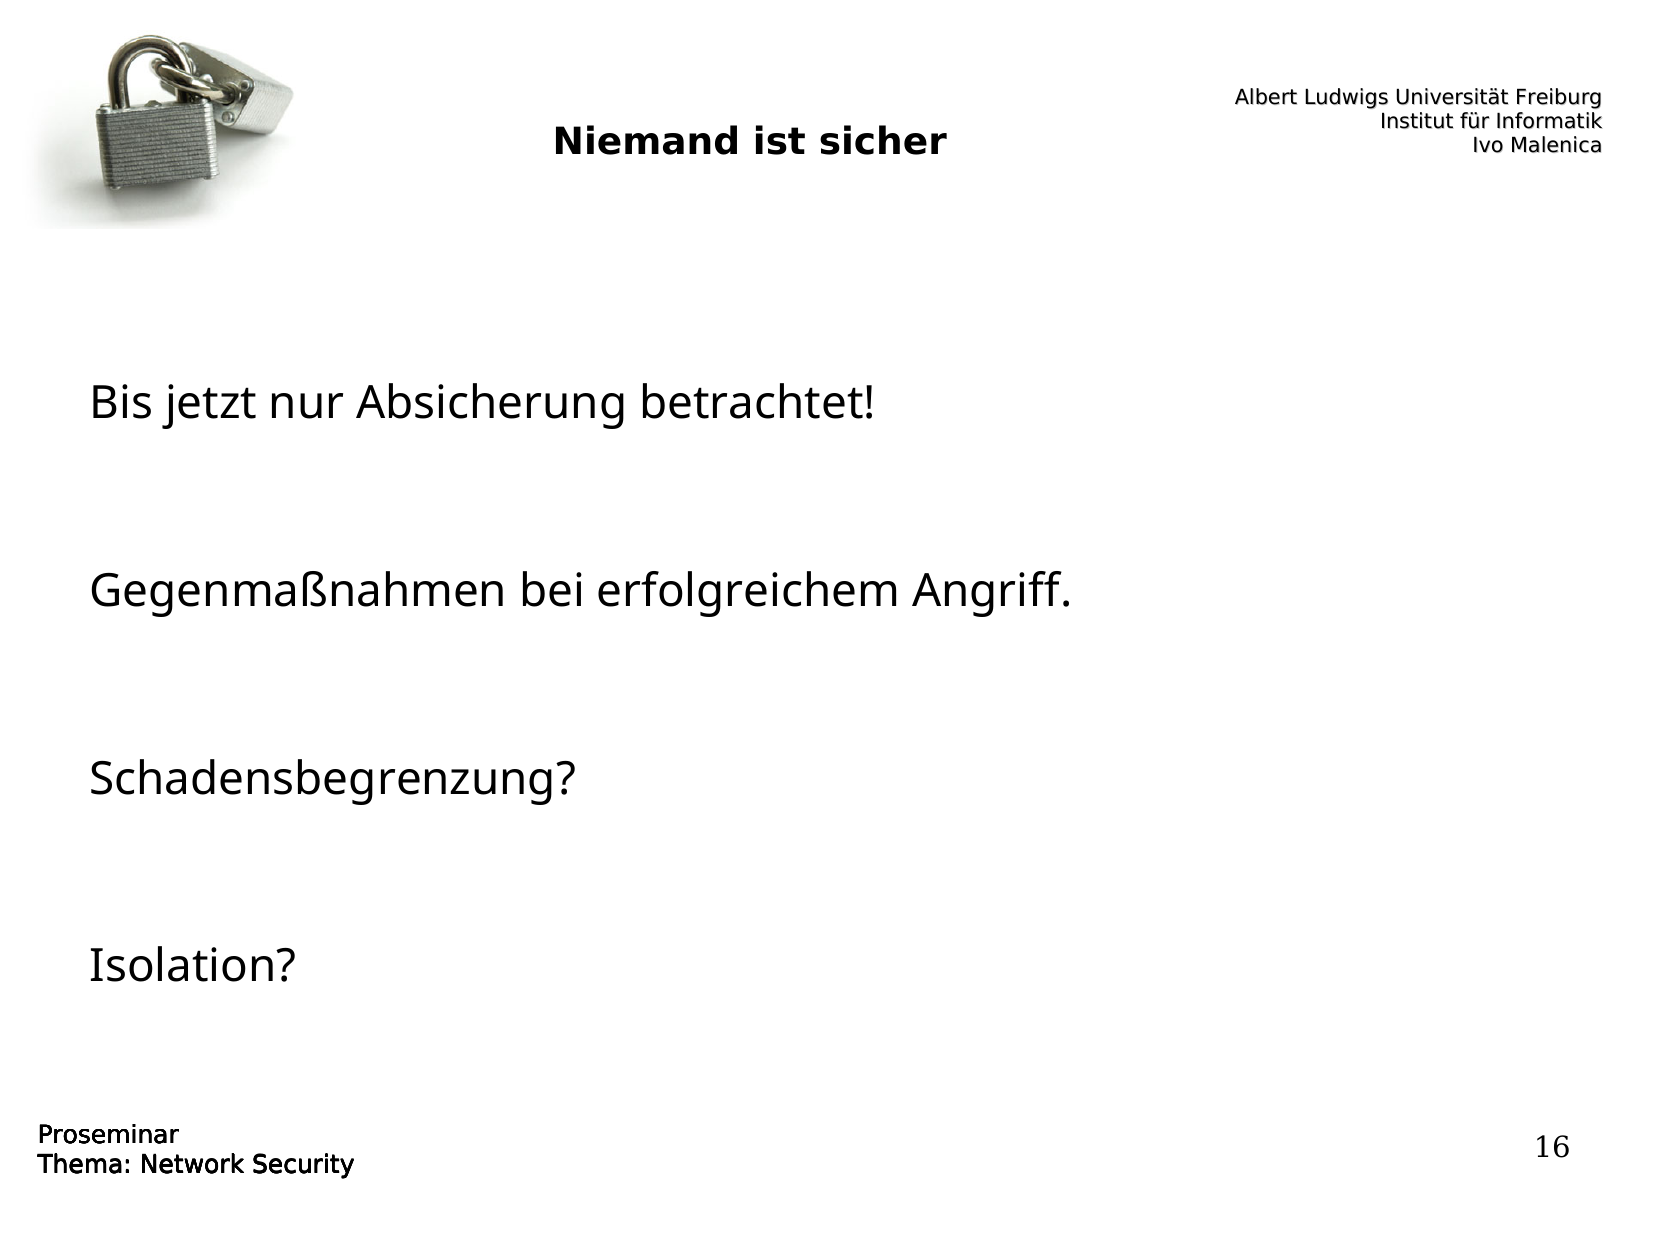

Albert Ludwigs Universität Freiburg
Institut für Informatik
Ivo Malenica
Niemand ist sicher
Bis jetzt nur Absicherung betrachtet!
Gegenmaßnahmen bei erfolgreichem Angriff.
Schadensbegrenzung?
Isolation?
# Proseminar Thema: Network Security
Proseminar
Thema: Network Security
Proseminar
Thema: Network Security
Proseminar
Thema: Network Security
Proseminar
Thema: Network Security
16